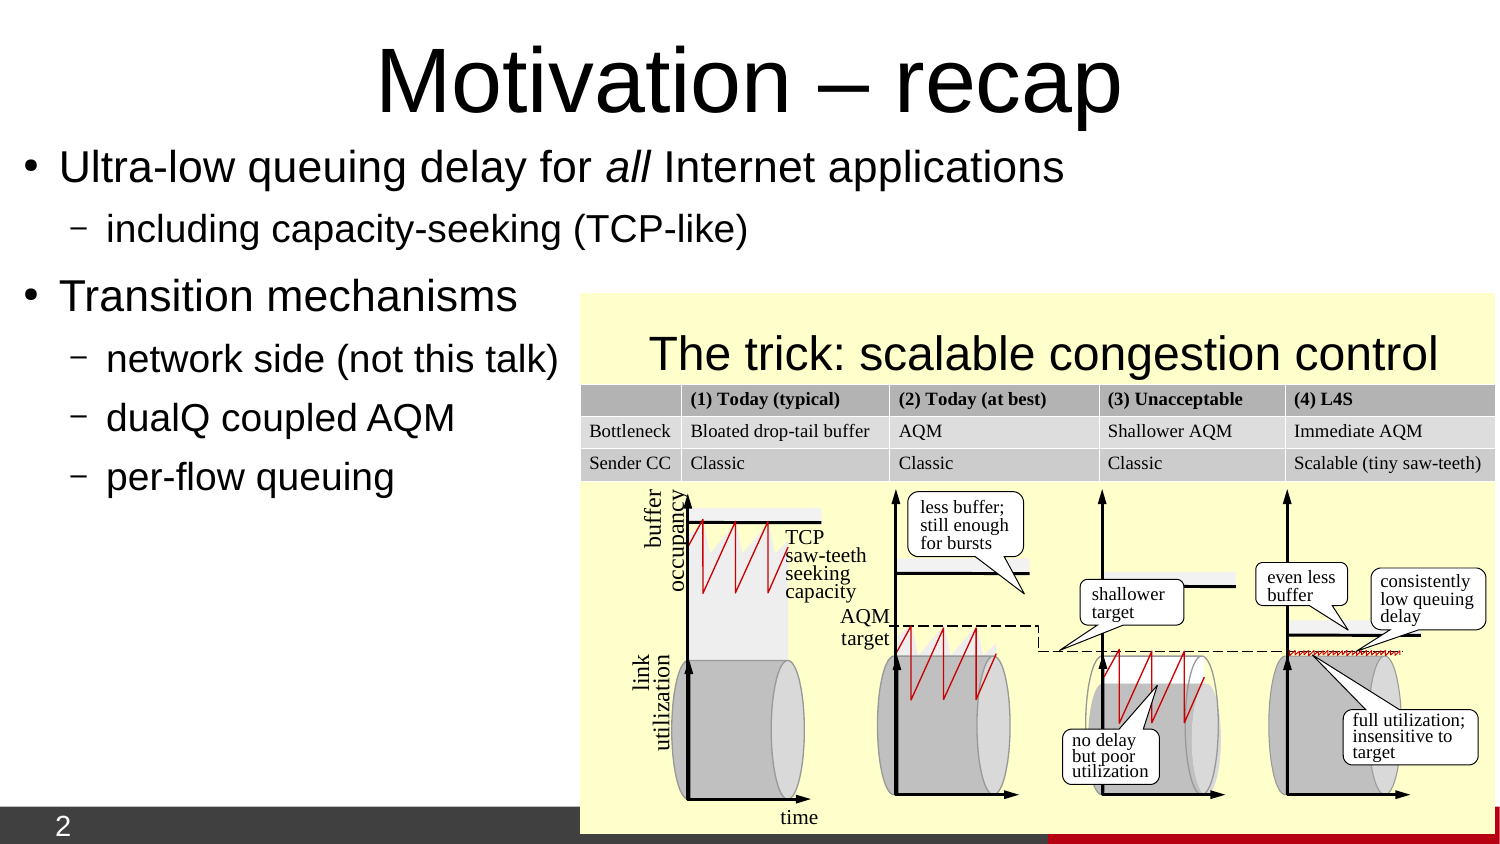

# Motivation – recap
Ultra-low queuing delay for all Internet applications
including capacity-seeking (TCP-like)
Transition mechanisms
network side (not this talk)
dualQ coupled AQM
per-flow queuing
2